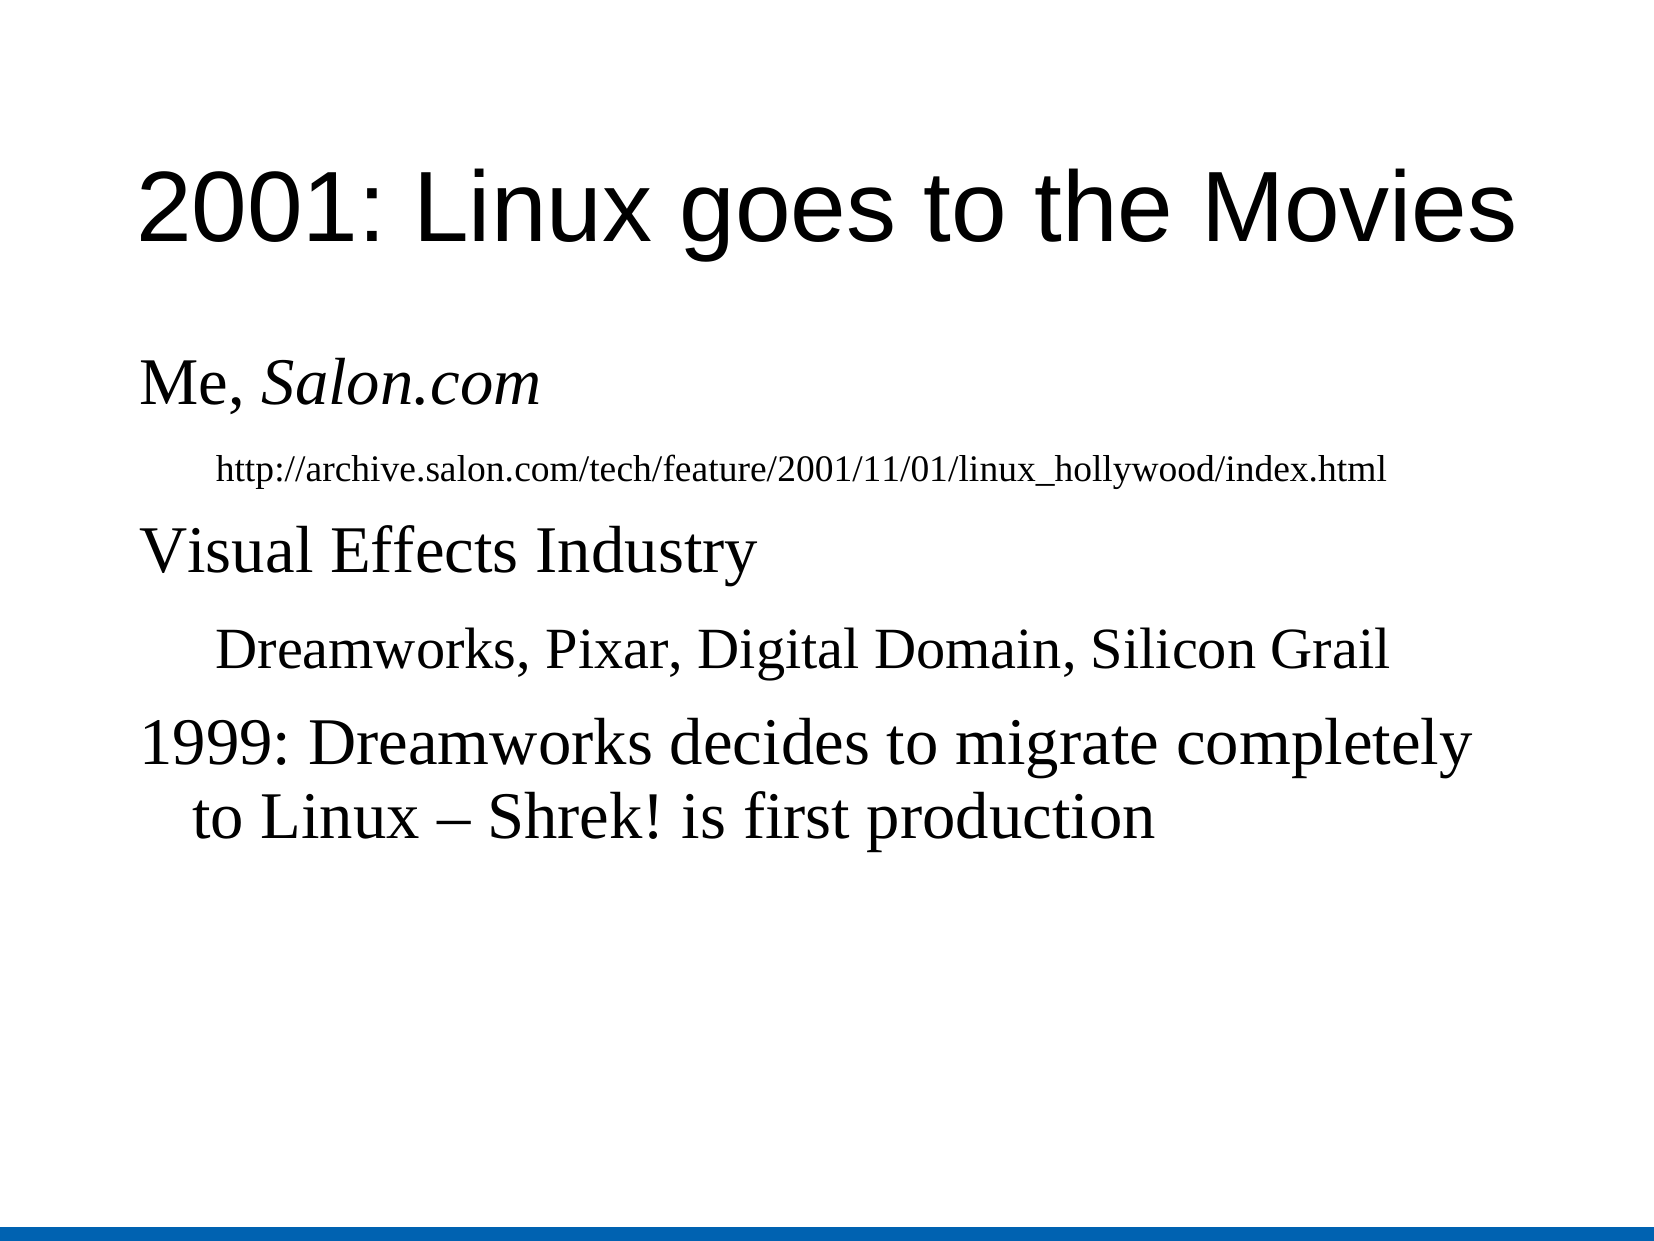

# 2001: Linux goes to the Movies
Me, Salon.com
http://archive.salon.com/tech/feature/2001/11/01/linux_hollywood/index.html
Visual Effects Industry
Dreamworks, Pixar, Digital Domain, Silicon Grail
1999: Dreamworks decides to migrate completely to Linux – Shrek! is first production